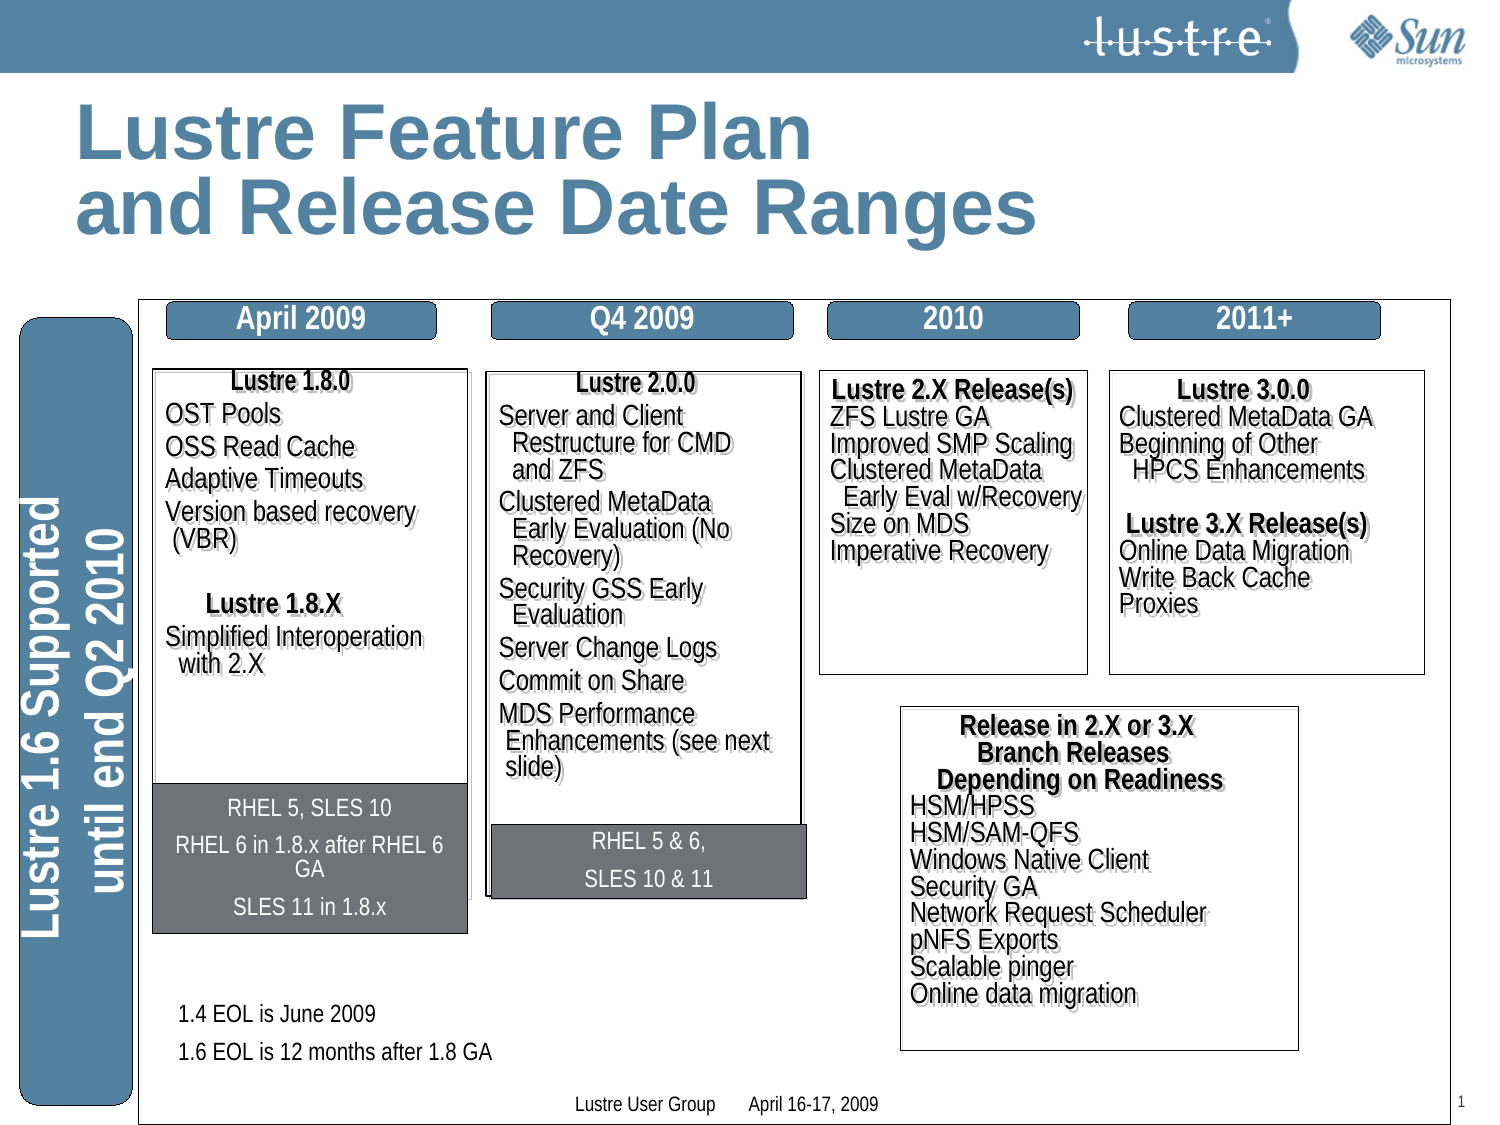

# Lustre Feature Plan and Release Date Ranges
2010
April 2009
Q4 2009
2011+
Lustre 1.8.0
 OST Pools
 OSS Read Cache
 Adaptive Timeouts
 Version based recovery
 (VBR)
 Lustre 1.8.X
 Simplified Interoperation
 with 2.X
Lustre 2.X Release(s)
 ZFS Lustre GA
 Improved SMP Scaling
 Clustered MetaData
 Early Eval w/Recovery
 Size on MDS
 Imperative Recovery
Lustre 3.0.0
 Clustered MetaData GA
 Beginning of Other
 HPCS Enhancements
 Lustre 3.X Release(s)
 Online Data Migration
 Write Back Cache
 Proxies
 Lustre 2.0.0
 Server and Client
 Restructure for CMD
 and ZFS
 Clustered MetaData
 Early Evaluation (No
 Recovery)
 Security GSS Early
 Evaluation
 Server Change Logs
 Commit on Share
 MDS Performance
 Enhancements (see next
 slide)
Lustre 1.6 Supported
until end Q2 2010
 Release in 2.X or 3.X
 Branch Releases
 Depending on Readiness
 HSM/HPSS
 HSM/SAM-QFS
 Windows Native Client
 Security GA
 Network Request Scheduler
 pNFS Exports
 Scalable pinger
 Online data migration
RHEL 5, SLES 10
RHEL 6 in 1.8.x after RHEL 6 GA
SLES 11 in 1.8.x
RHEL 5 & 6,
SLES 10 & 11
1.4 EOL is June 2009
1.6 EOL is 12 months after 1.8 GA